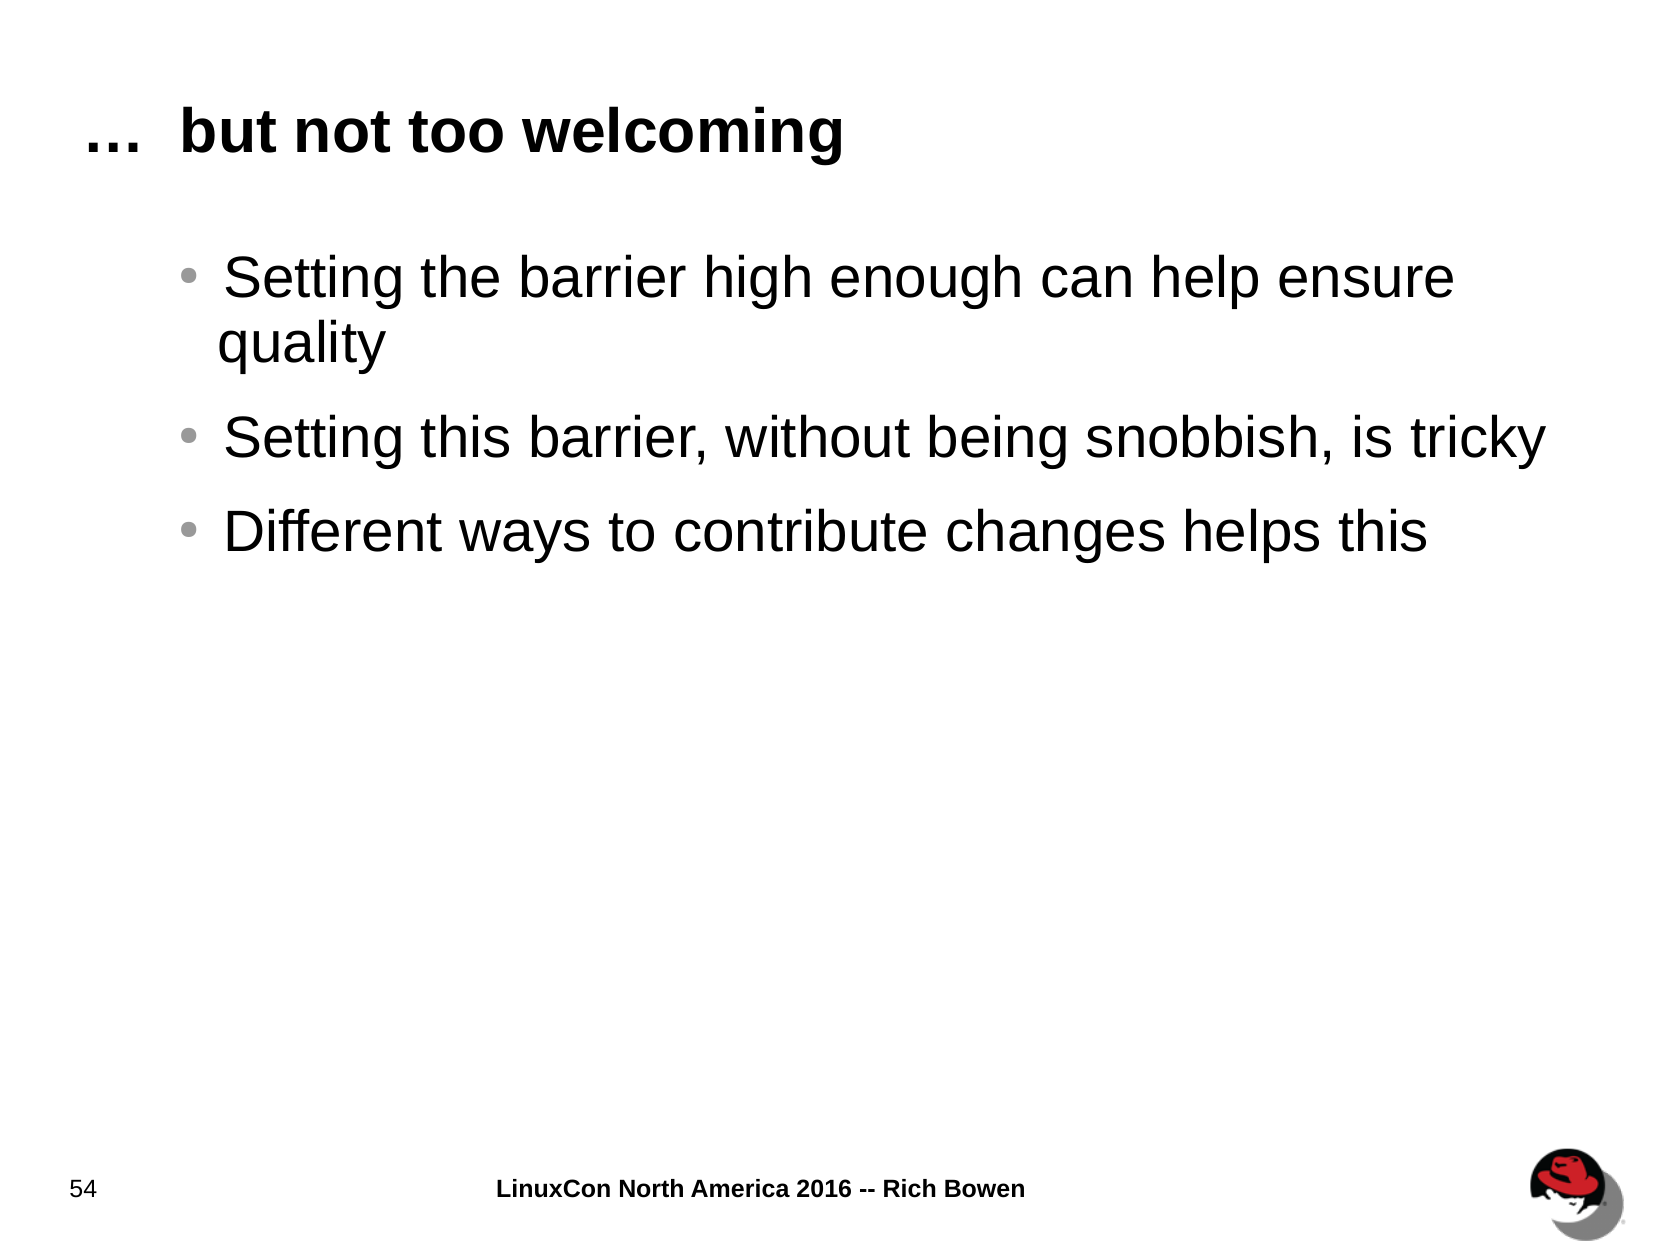

# … but not too welcoming
Setting the barrier high enough can help ensure quality
Setting this barrier, without being snobbish, is tricky
Different ways to contribute changes helps this